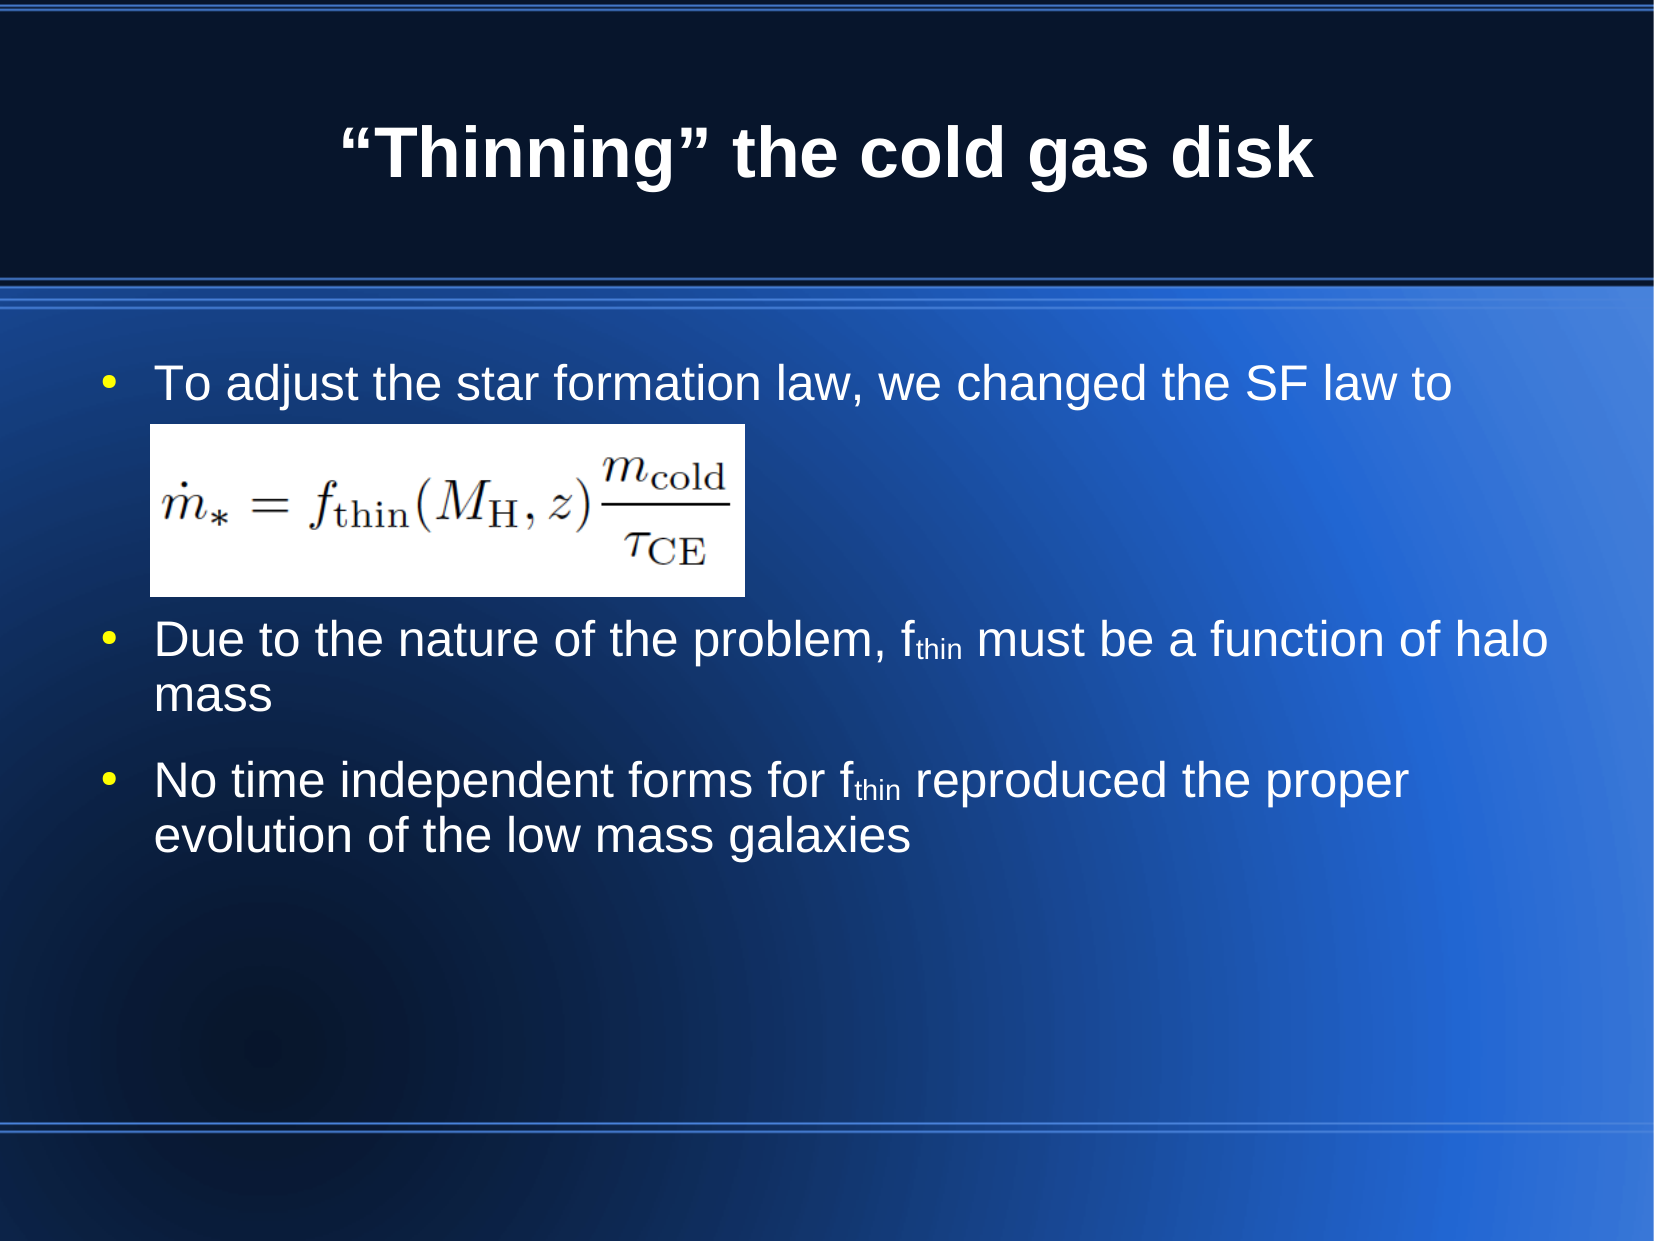

# “Thinning” the cold gas disk
To adjust the star formation law, we changed the SF law to
Due to the nature of the problem, fthin must be a function of halo mass
No time independent forms for fthin reproduced the proper evolution of the low mass galaxies